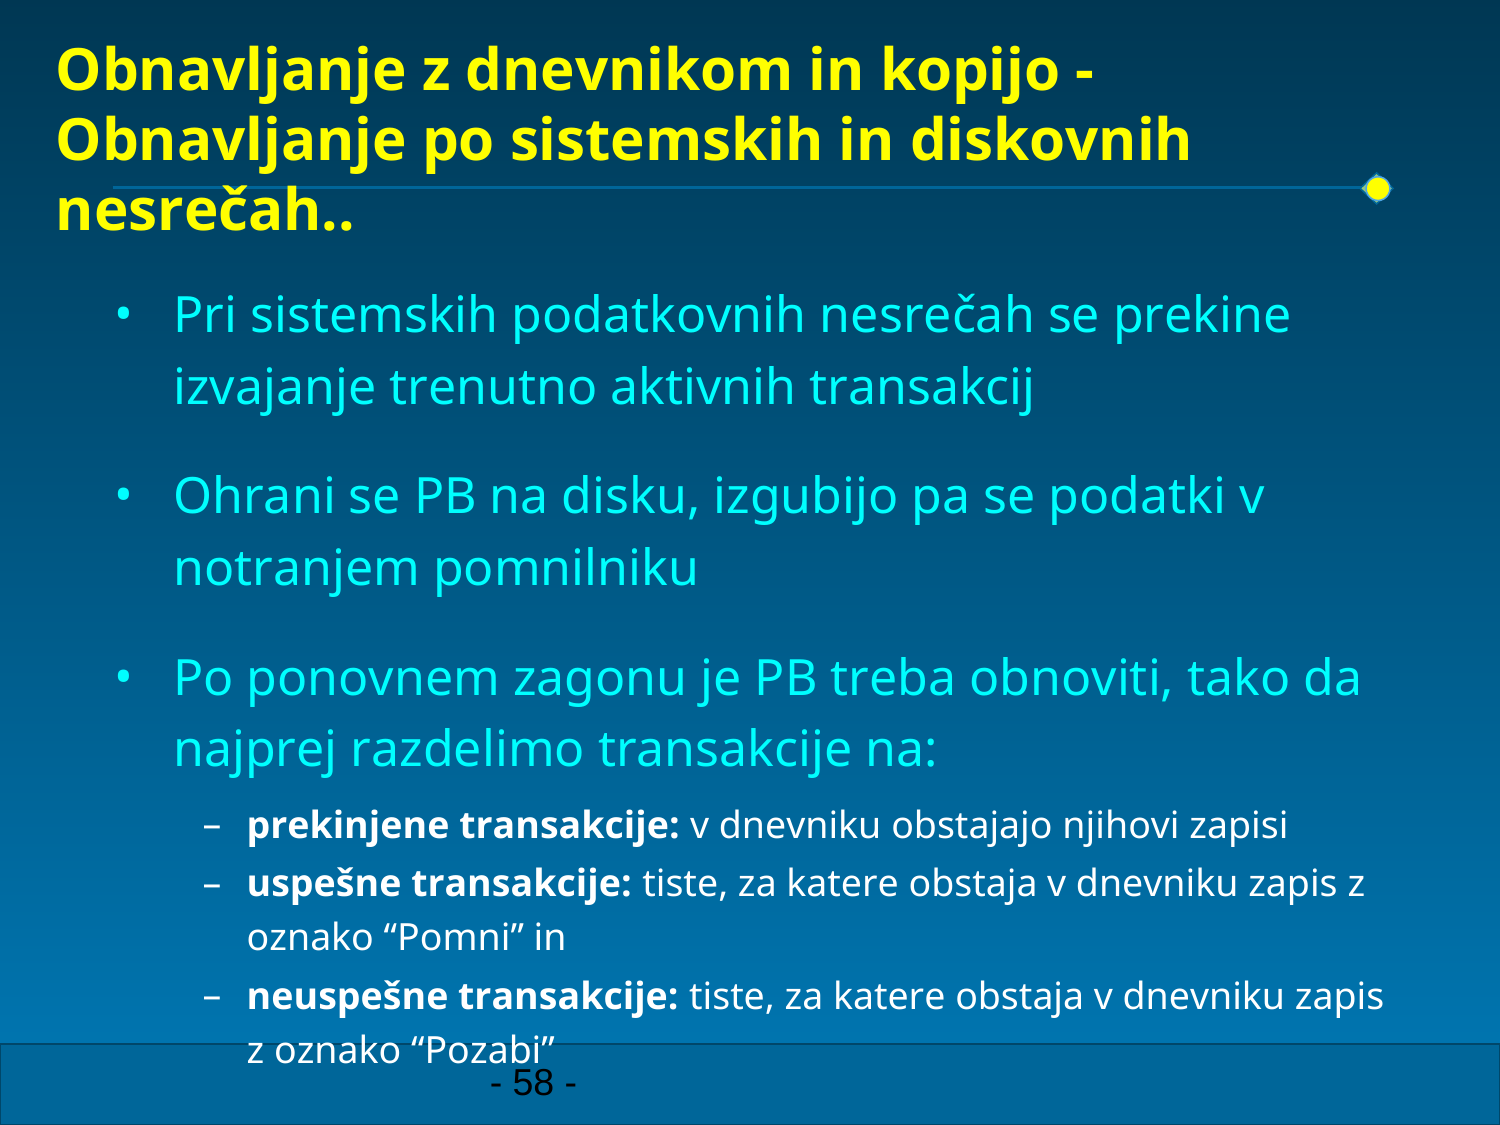

# Obnavljanje z dnevnikom in kopijo - Obnavljanje po sistemskih in diskovnih nesrečah..
Pri sistemskih podatkovnih nesrečah se prekine izvajanje trenutno aktivnih transakcij
Ohrani se PB na disku, izgubijo pa se podatki v notranjem pomnilniku
Po ponovnem zagonu je PB treba obnoviti, tako da najprej razdelimo transakcije na:
prekinjene transakcije: v dnevniku obstajajo njihovi zapisi
uspešne transakcije: tiste, za katere obstaja v dnevniku zapis z oznako “Pomni” in
neuspešne transakcije: tiste, za katere obstaja v dnevniku zapis z oznako “Pozabi”